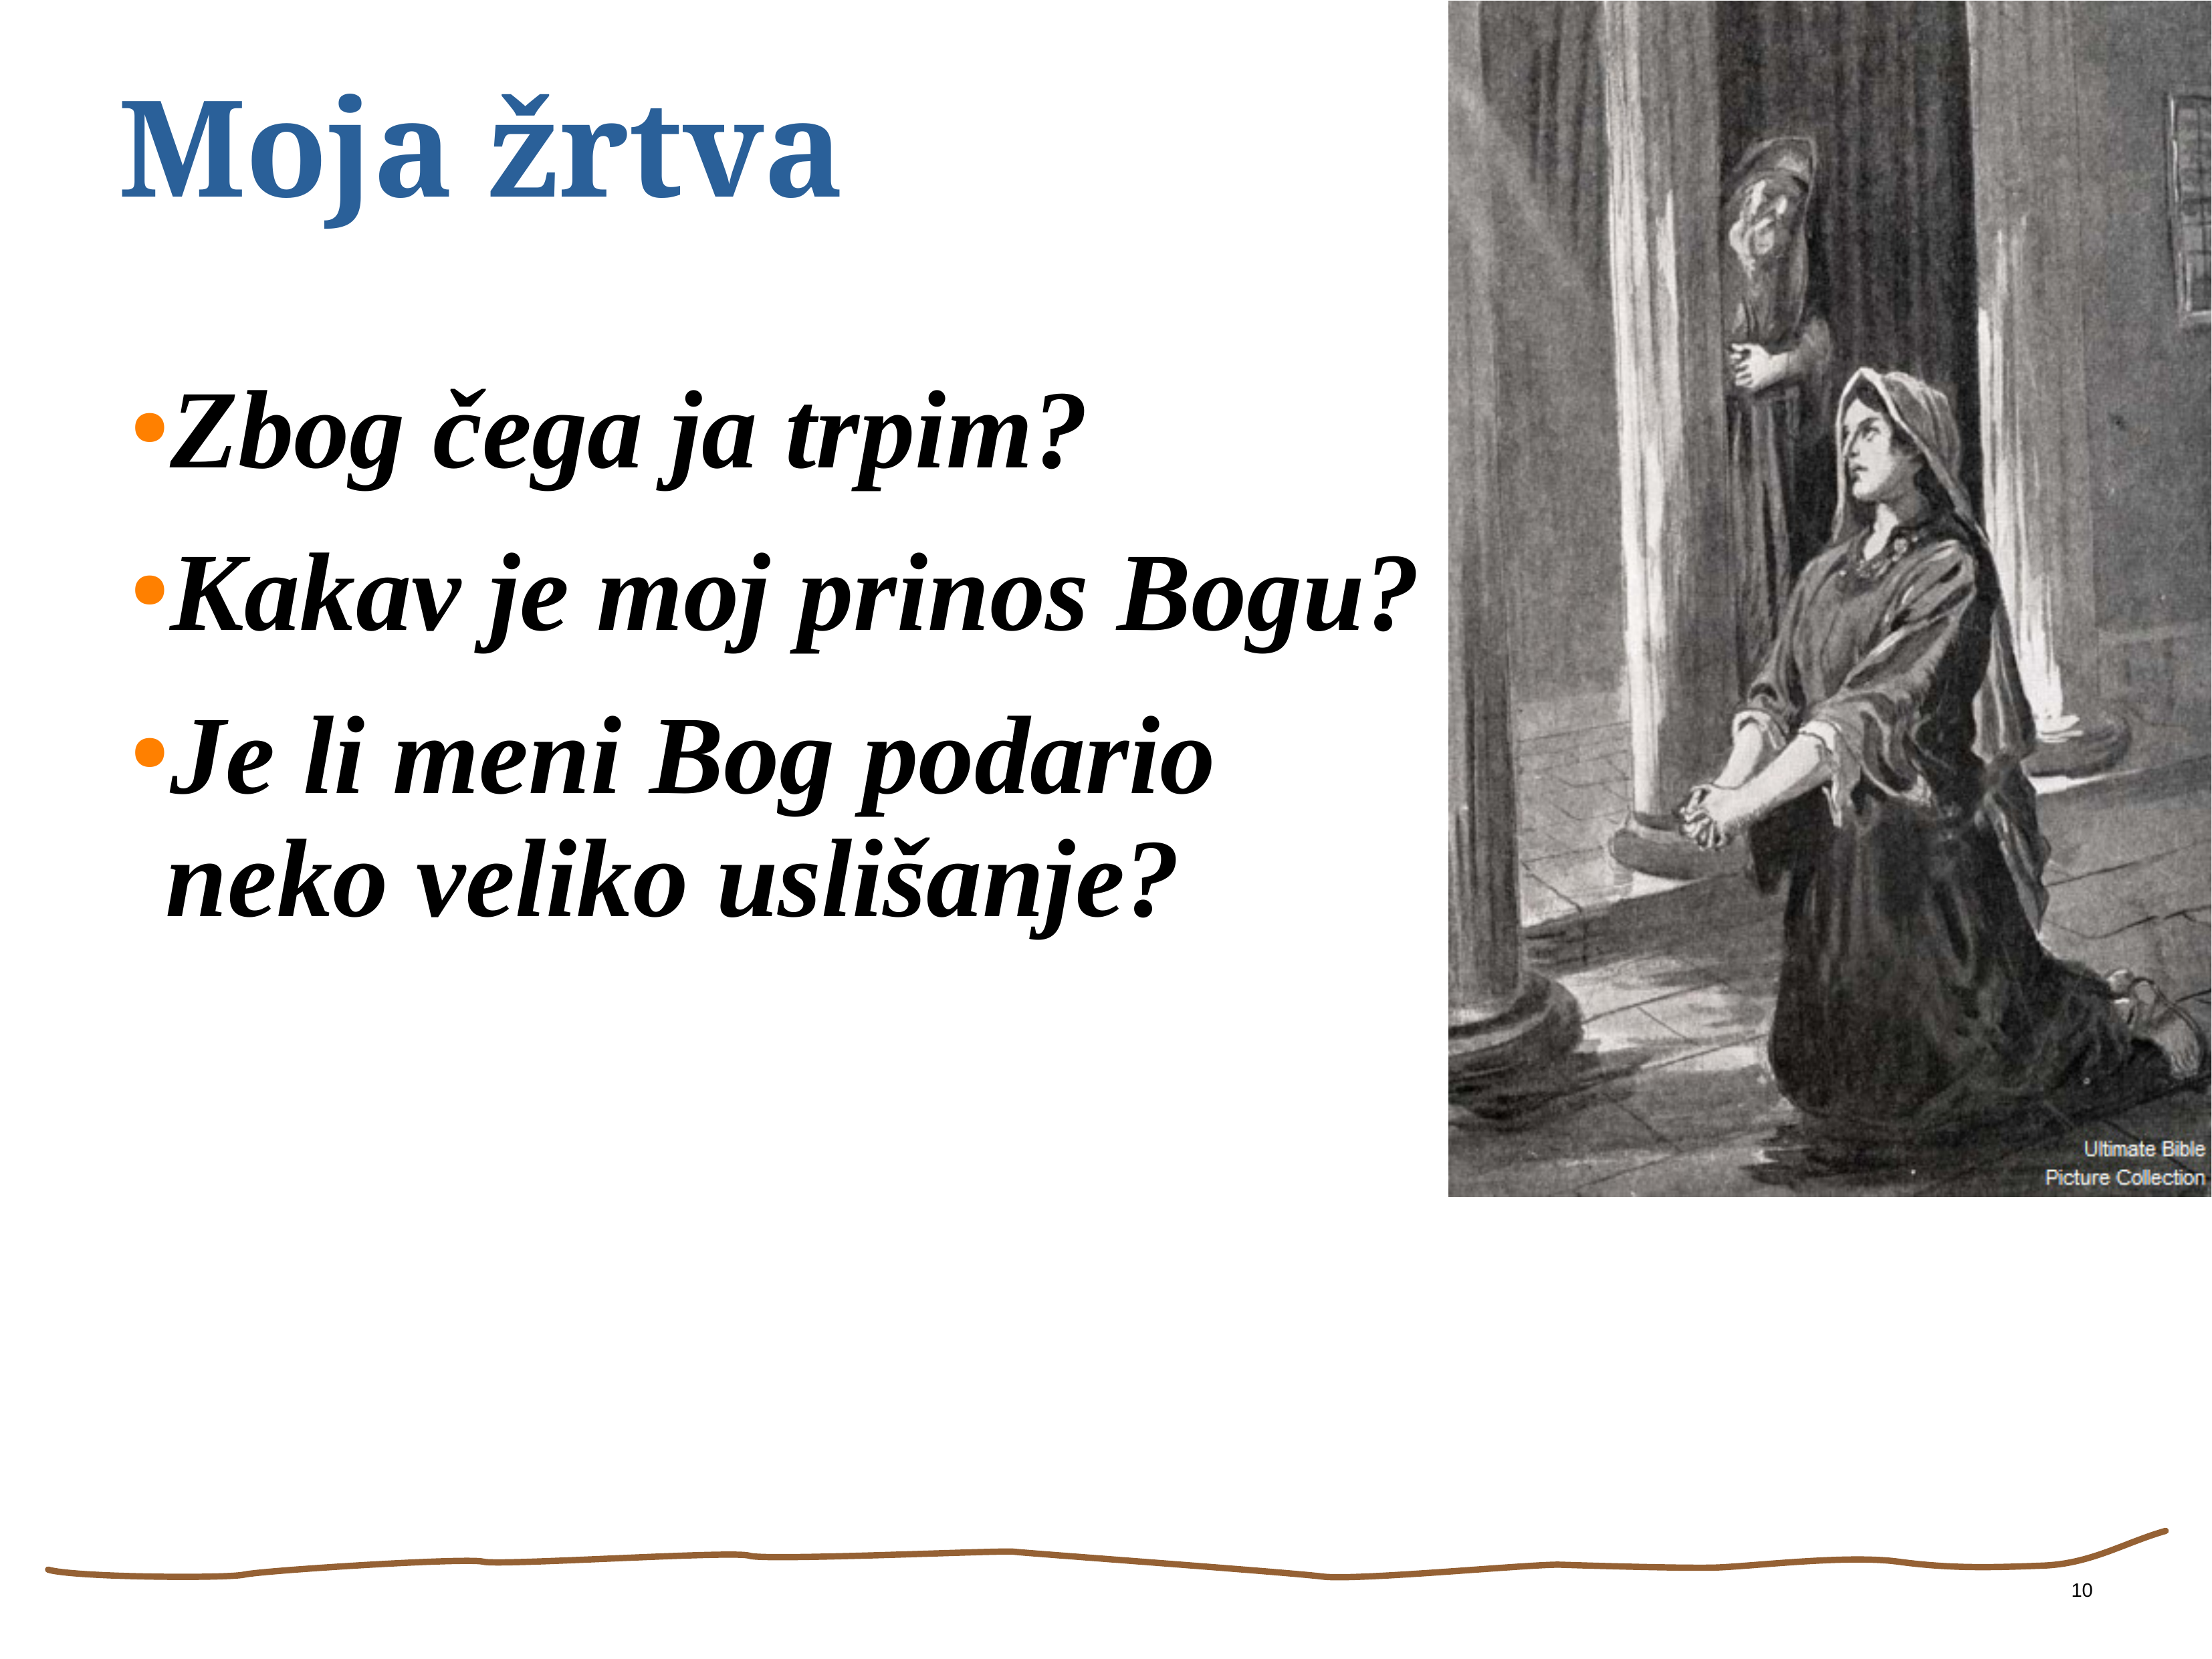

# Moja žrtva
Zbog čega ja trpim?
Kakav je moj prinos Bogu?
Je li meni Bog podario
neko veliko uslišanje?
10